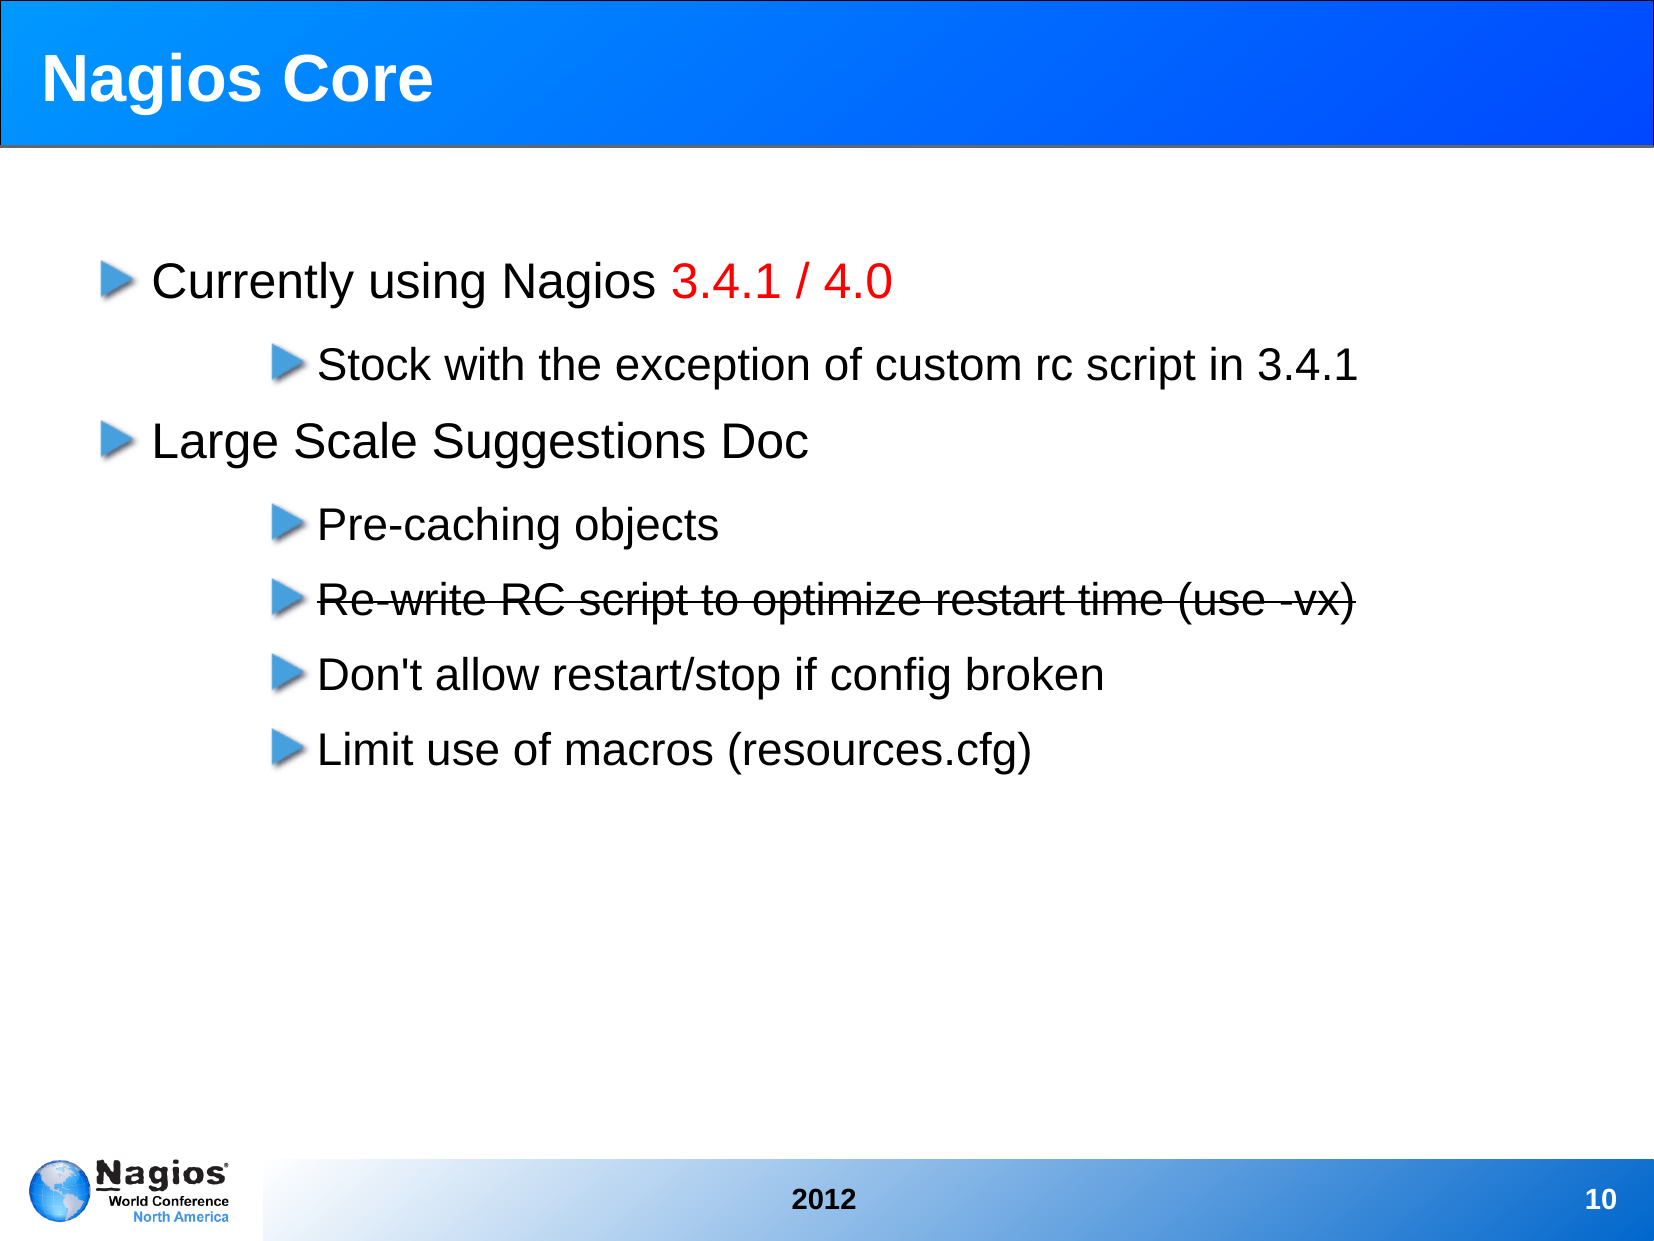

# Nagios Core
Currently using Nagios 3.4.1 / 4.0
Stock with the exception of custom rc script in 3.4.1
Large Scale Suggestions Doc
Pre-caching objects
Re-write RC script to optimize restart time (use -vx)
Don't allow restart/stop if config broken
Limit use of macros (resources.cfg)
2012
10